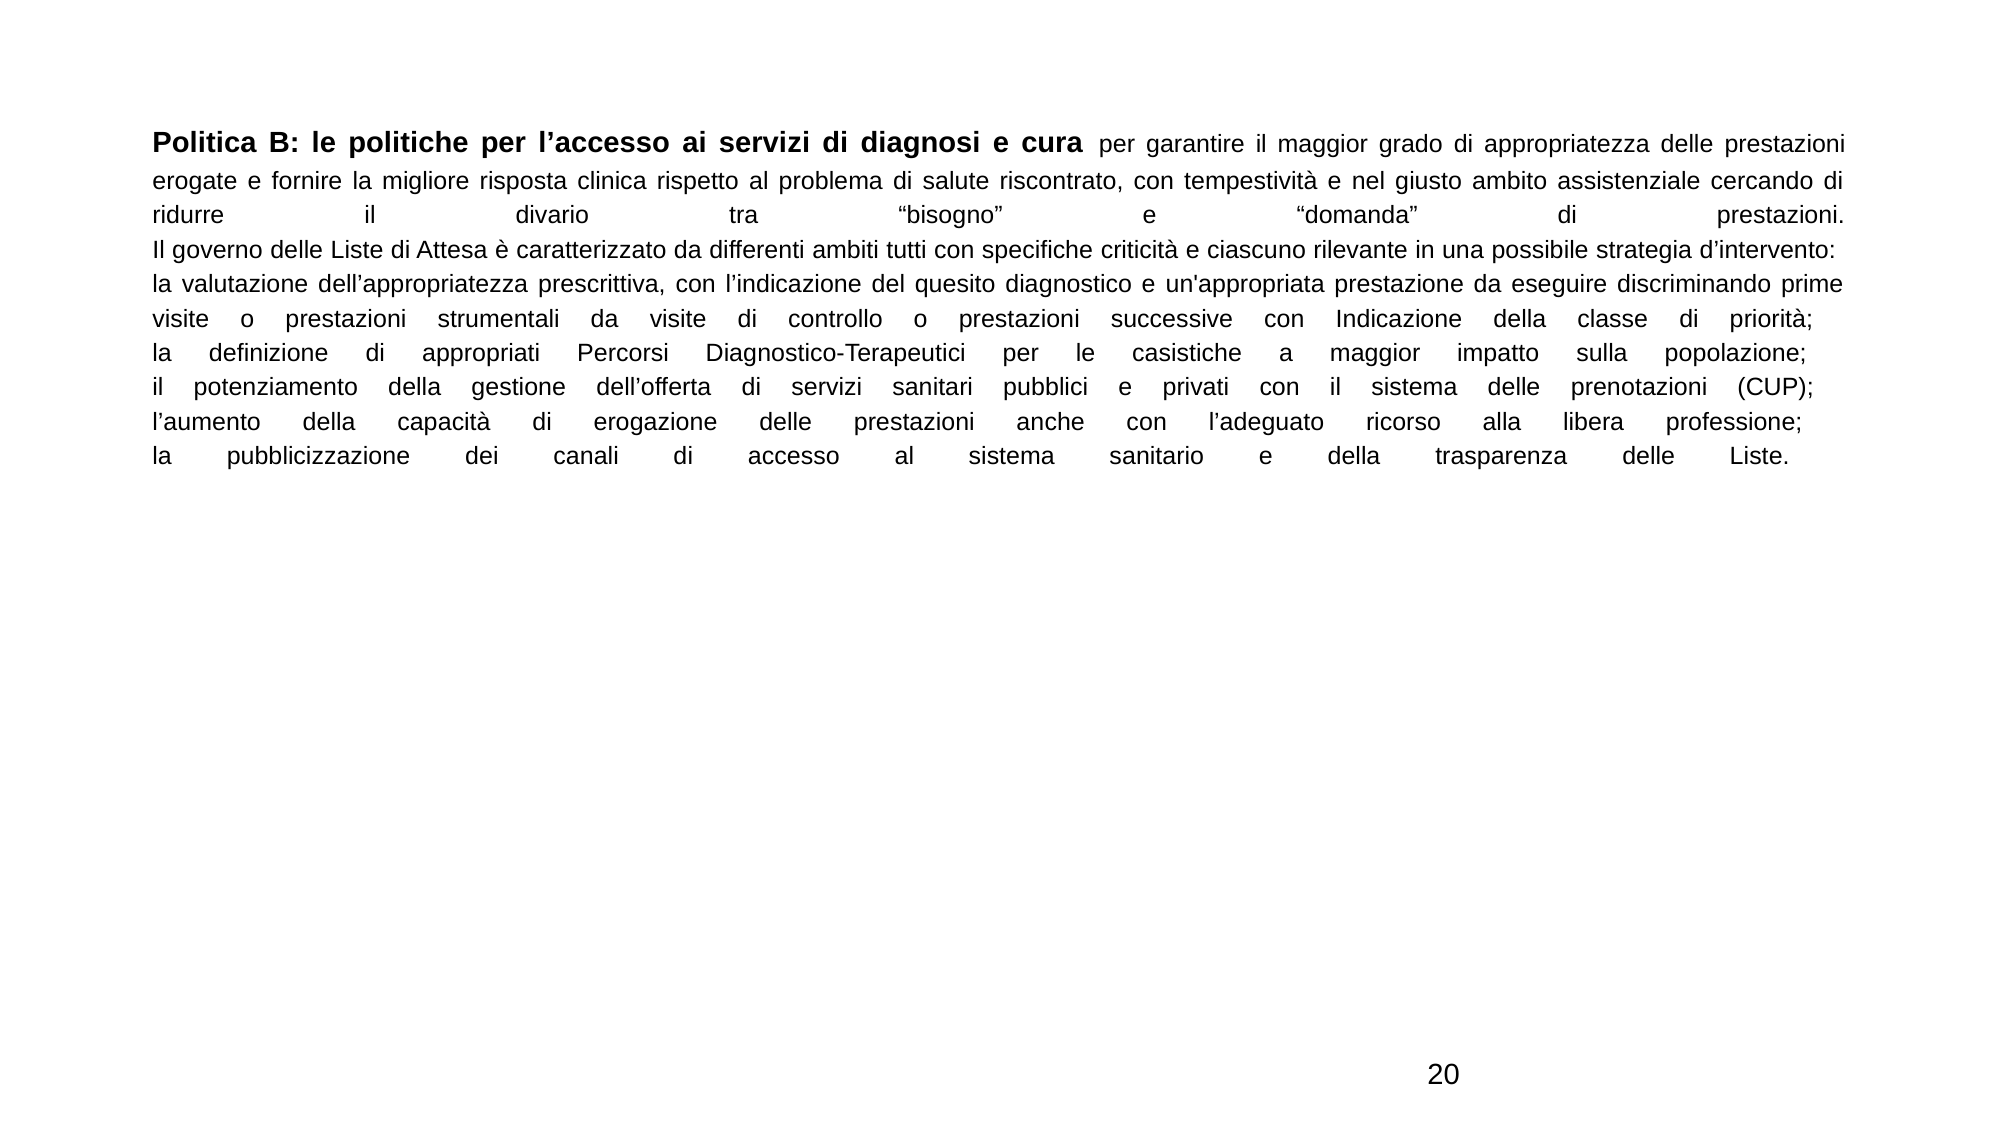

# Politica B: le politiche per l’accesso ai servizi di diagnosi e cura per garantire il maggior grado di appropriatezza delle prestazioni erogate e fornire la migliore risposta clinica rispetto al problema di salute riscontrato, con tempestività e nel giusto ambito assistenziale cercando di ridurre il divario tra “bisogno” e “domanda” di prestazioni. Il governo delle Liste di Attesa è caratterizzato da differenti ambiti tutti con specifiche criticità e ciascuno rilevante in una possibile strategia d’intervento: la valutazione dell’appropriatezza prescrittiva, con l’indicazione del quesito diagnostico e un'appropriata prestazione da eseguire discriminando prime visite o prestazioni strumentali da visite di controllo o prestazioni successive con Indicazione della classe di priorità; la definizione di appropriati Percorsi Diagnostico-Terapeutici per le casistiche a maggior impatto sulla popolazione; il potenziamento della gestione dell’offerta di servizi sanitari pubblici e privati con il sistema delle prenotazioni (CUP); l’aumento della capacità di erogazione delle prestazioni anche con l’adeguato ricorso alla libera professione; la pubblicizzazione dei canali di accesso al sistema sanitario e della trasparenza delle Liste.